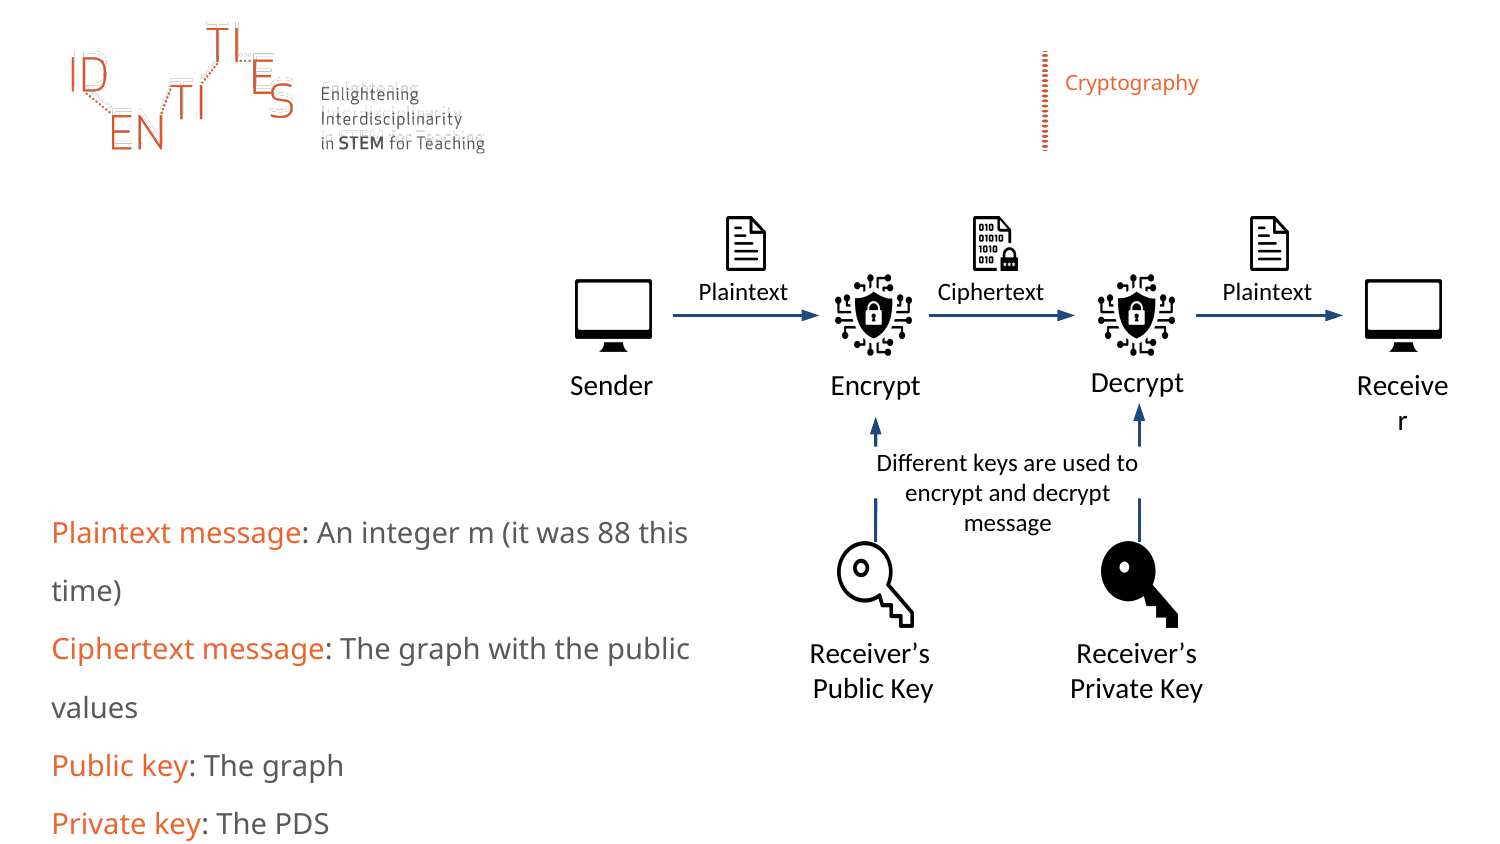

Cryptography
Plaintext
Ciphertext
Plaintext
Decrypt
Encrypt
Receiver
Sender
Different keys are used to encrypt and decrypt message
Receiver’s
Public Key
Receiver’s Private Key
Plaintext message: An integer m (it was 88 this time)
Ciphertext message: The graph with the public values
Public key: The graph
Private key: The PDS